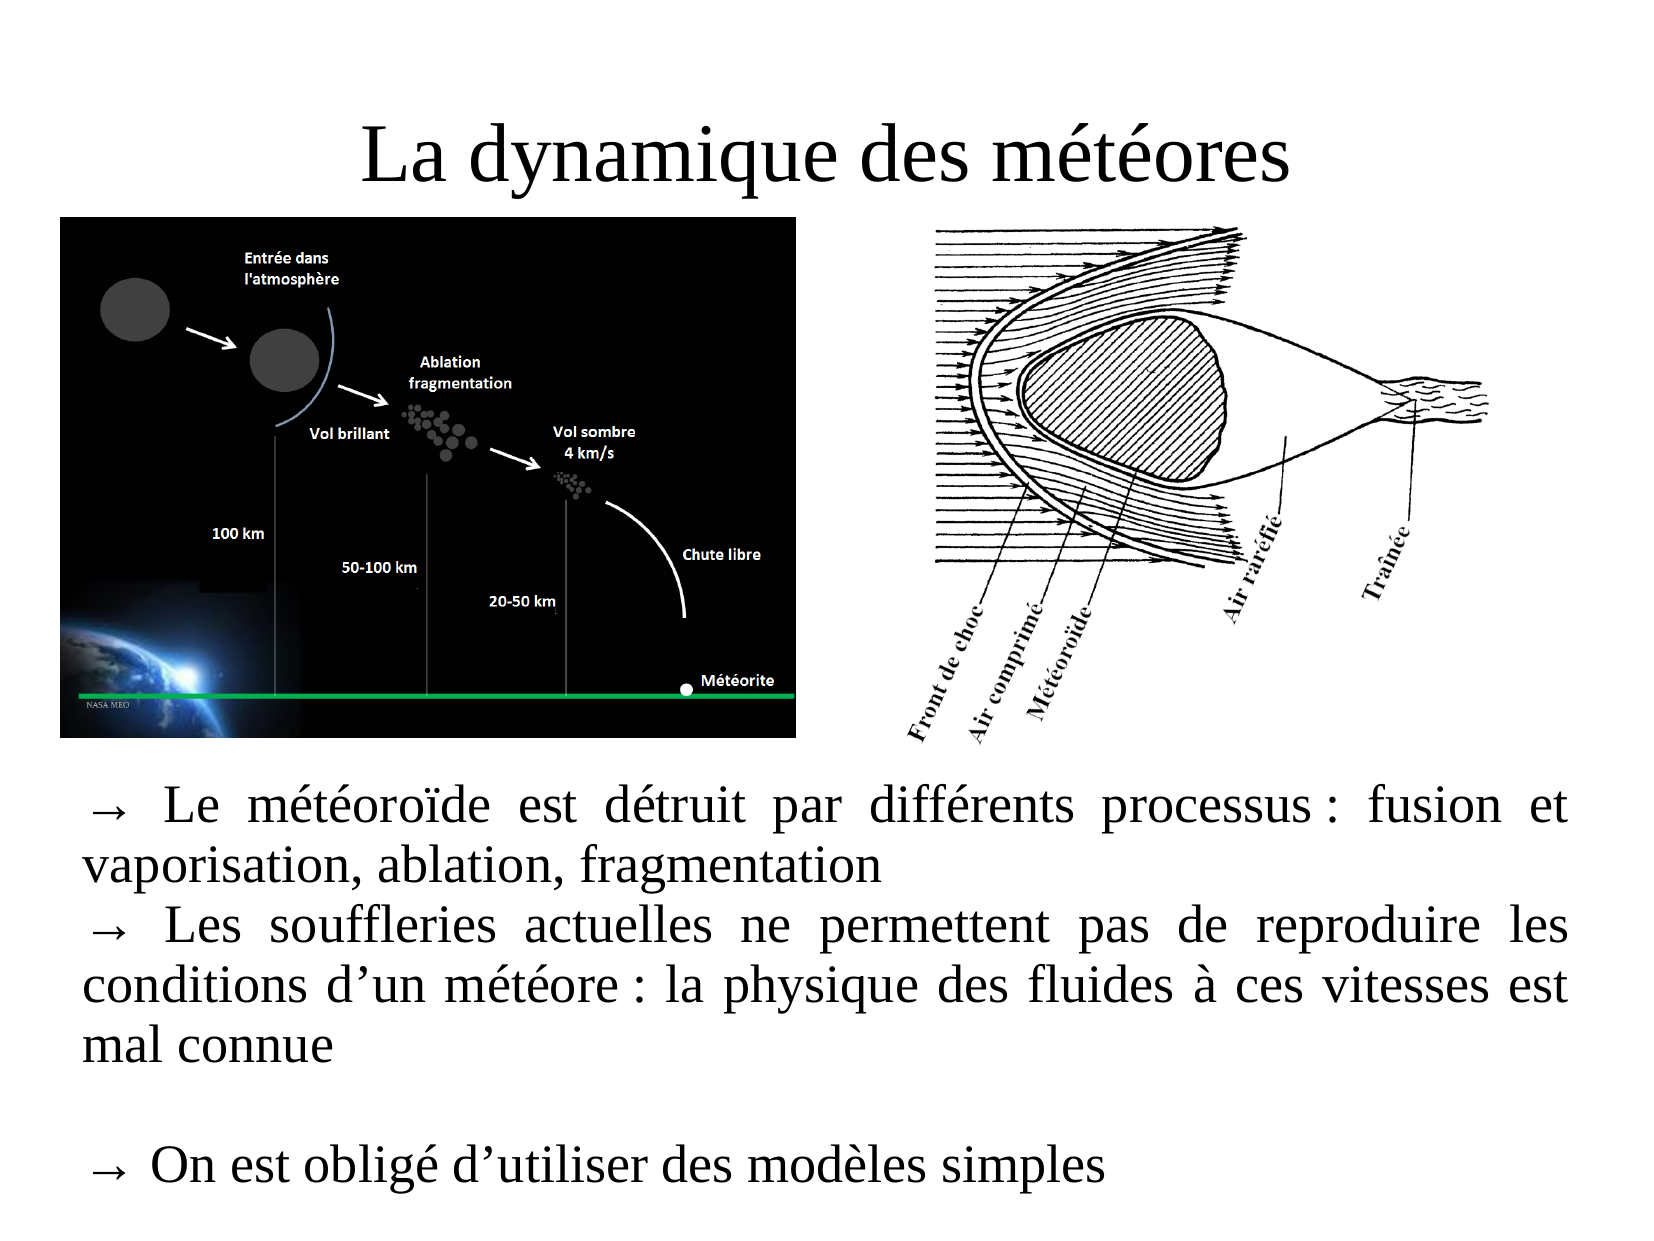

# La dynamique des météores
→ Le météoroïde est détruit par différents processus : fusion et vaporisation, ablation, fragmentation
→ Les souffleries actuelles ne permettent pas de reproduire les conditions d’un météore : la physique des fluides à ces vitesses est mal connue
→ On est obligé d’utiliser des modèles simples